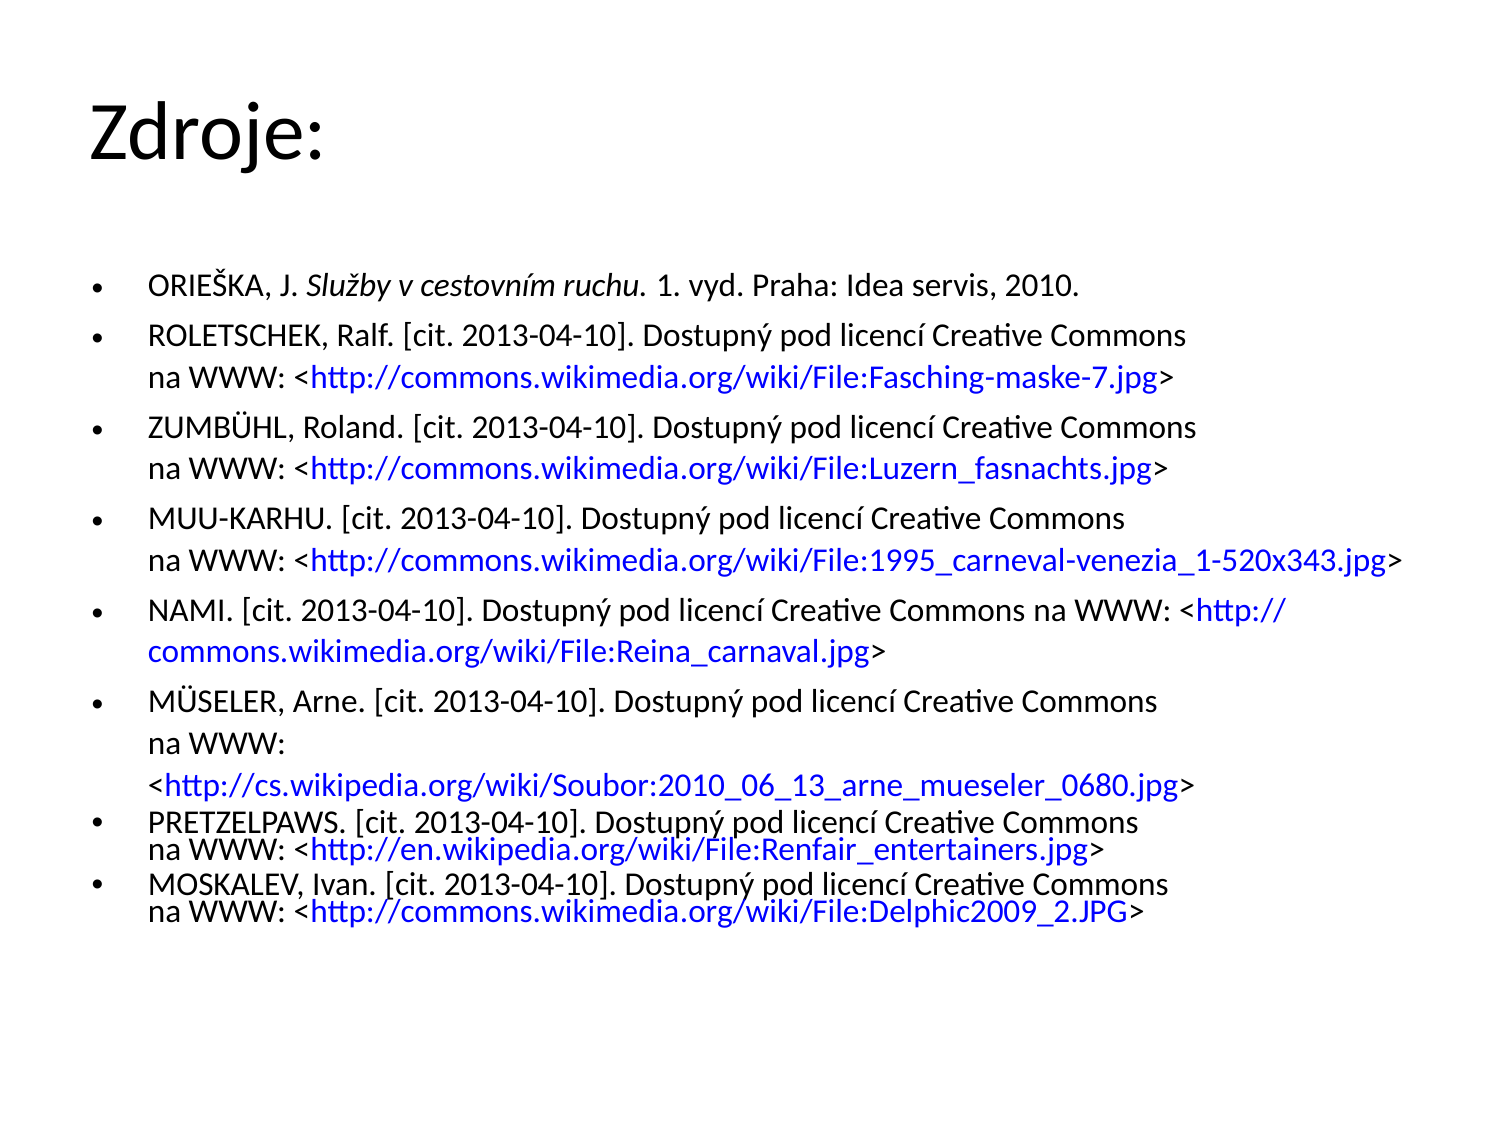

# Zdroje:
ORIEŠKA, J. Služby v cestovním ruchu. 1. vyd. Praha: Idea servis, 2010.
ROLETSCHEK, Ralf. [cit. 2013-04-10]. Dostupný pod licencí Creative Commons
na WWW: <http://commons.wikimedia.org/wiki/File:Fasching-maske-7.jpg>
ZUMBÜHL, Roland. [cit. 2013-04-10]. Dostupný pod licencí Creative Commons
na WWW: <http://commons.wikimedia.org/wiki/File:Luzern_fasnachts.jpg>
MUU-KARHU. [cit. 2013-04-10]. Dostupný pod licencí Creative Commons
na WWW: <http://commons.wikimedia.org/wiki/File:1995_carneval-venezia_1-520x343.jpg>
NAMI. [cit. 2013-04-10]. Dostupný pod licencí Creative Commons na WWW: <http://commons.wikimedia.org/wiki/File:Reina_carnaval.jpg>
MÜSELER, Arne. [cit. 2013-04-10]. Dostupný pod licencí Creative Commons
na WWW:
<http://cs.wikipedia.org/wiki/Soubor:2010_06_13_arne_mueseler_0680.jpg>
PRETZELPAWS. [cit. 2013-04-10]. Dostupný pod licencí Creative Commons
na WWW: <http://en.wikipedia.org/wiki/File:Renfair_entertainers.jpg>
MOSKALEV, Ivan. [cit. 2013-04-10]. Dostupný pod licencí Creative Commons
na WWW: <http://commons.wikimedia.org/wiki/File:Delphic2009_2.JPG>